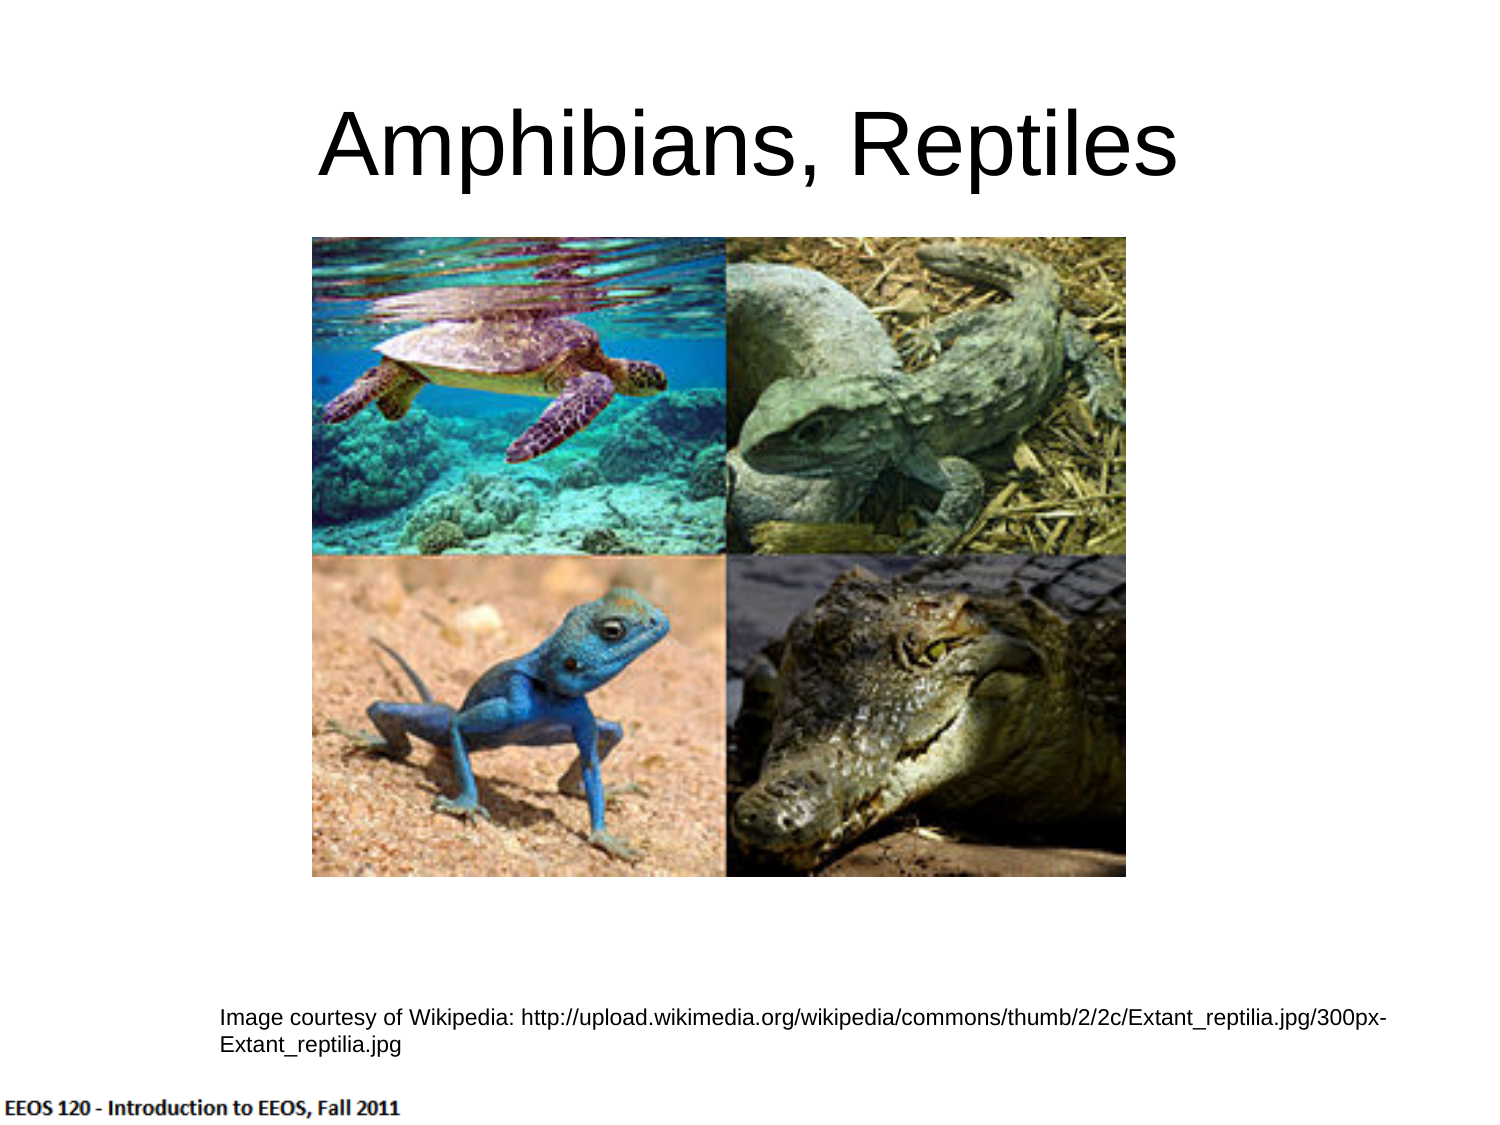

# Amphibians, Reptiles
Image courtesy of Wikipedia: http://upload.wikimedia.org/wikipedia/commons/thumb/2/2c/Extant_reptilia.jpg/300px-Extant_reptilia.jpg